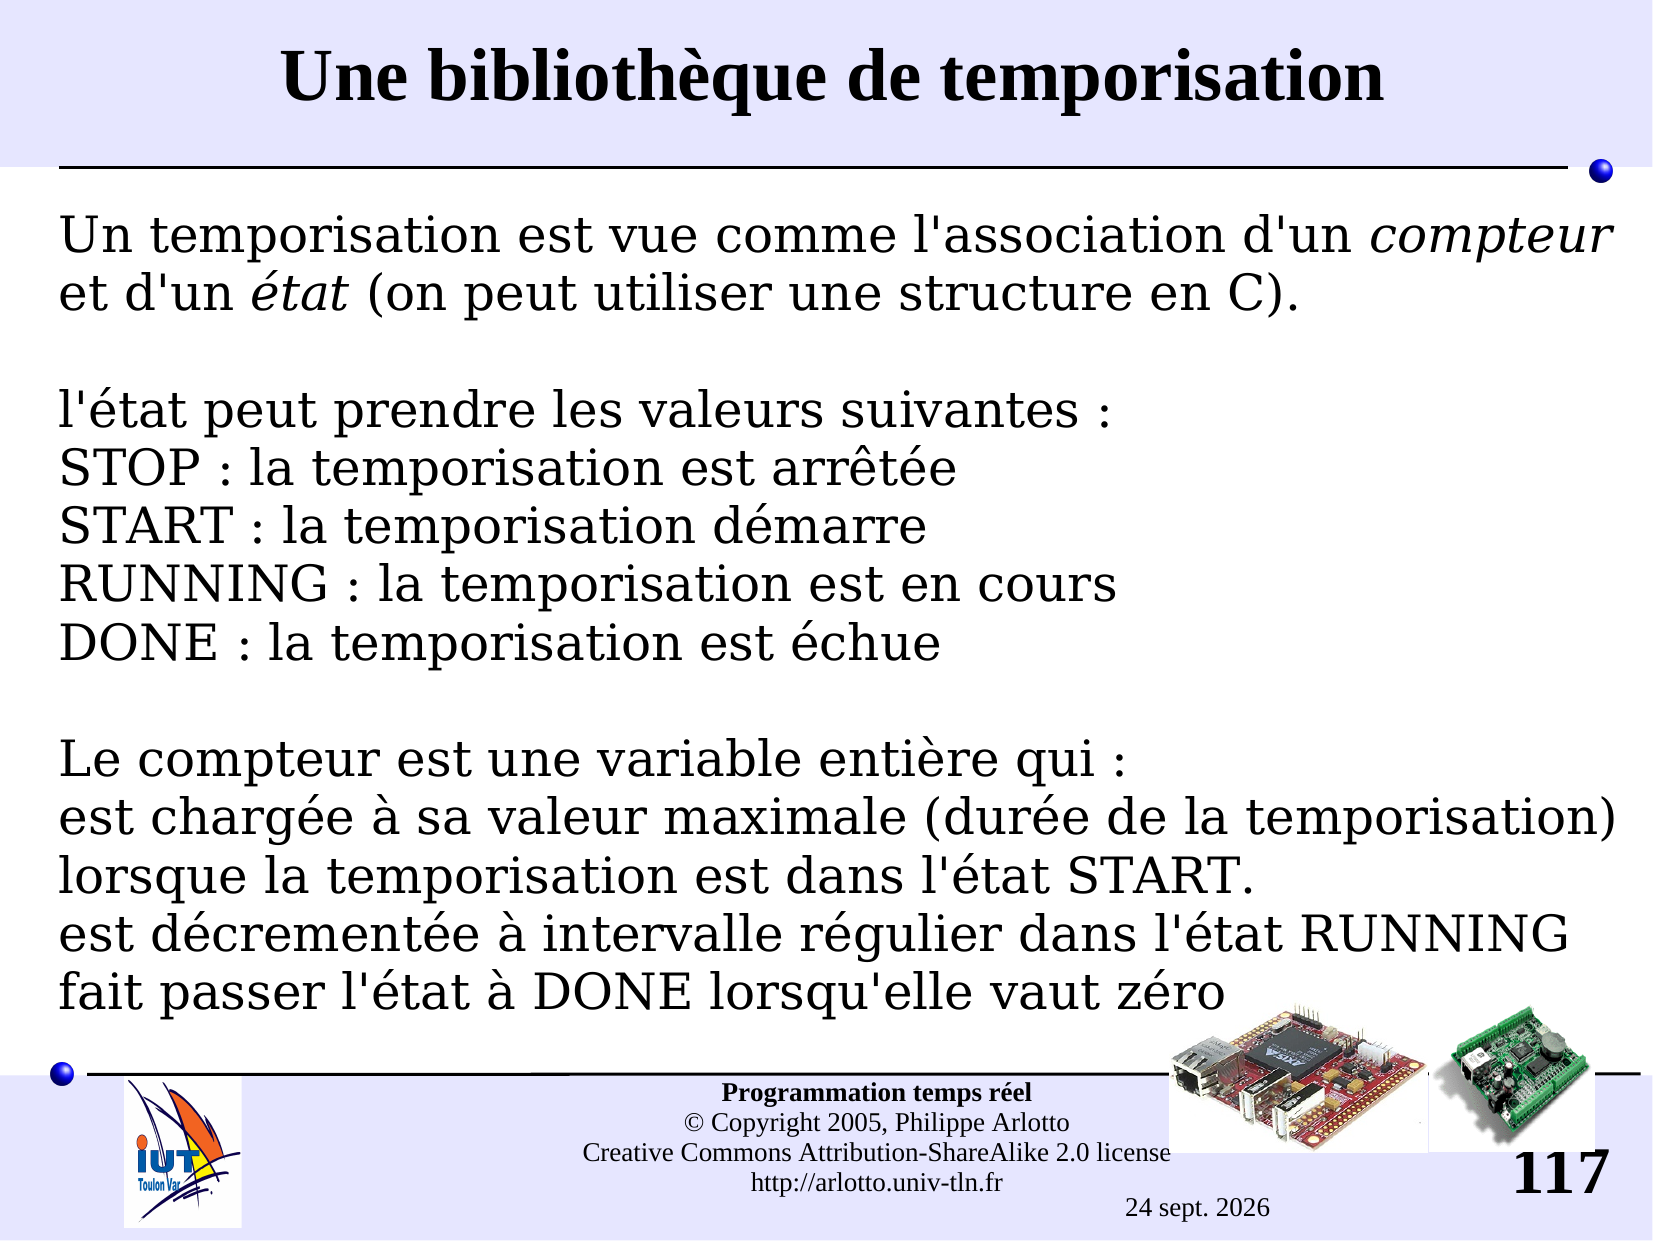

# Une bibliothèque de temporisation
Un temporisation est vue comme l'association d'un compteur
et d'un état (on peut utiliser une structure en C).
l'état peut prendre les valeurs suivantes :
STOP : la temporisation est arrêtée
START : la temporisation démarre
RUNNING : la temporisation est en cours
DONE : la temporisation est échue
Le compteur est une variable entière qui :
est chargée à sa valeur maximale (durée de la temporisation)
lorsque la temporisation est dans l'état START.
est décrementée à intervalle régulier dans l'état RUNNING
fait passer l'état à DONE lorsqu'elle vaut zéro